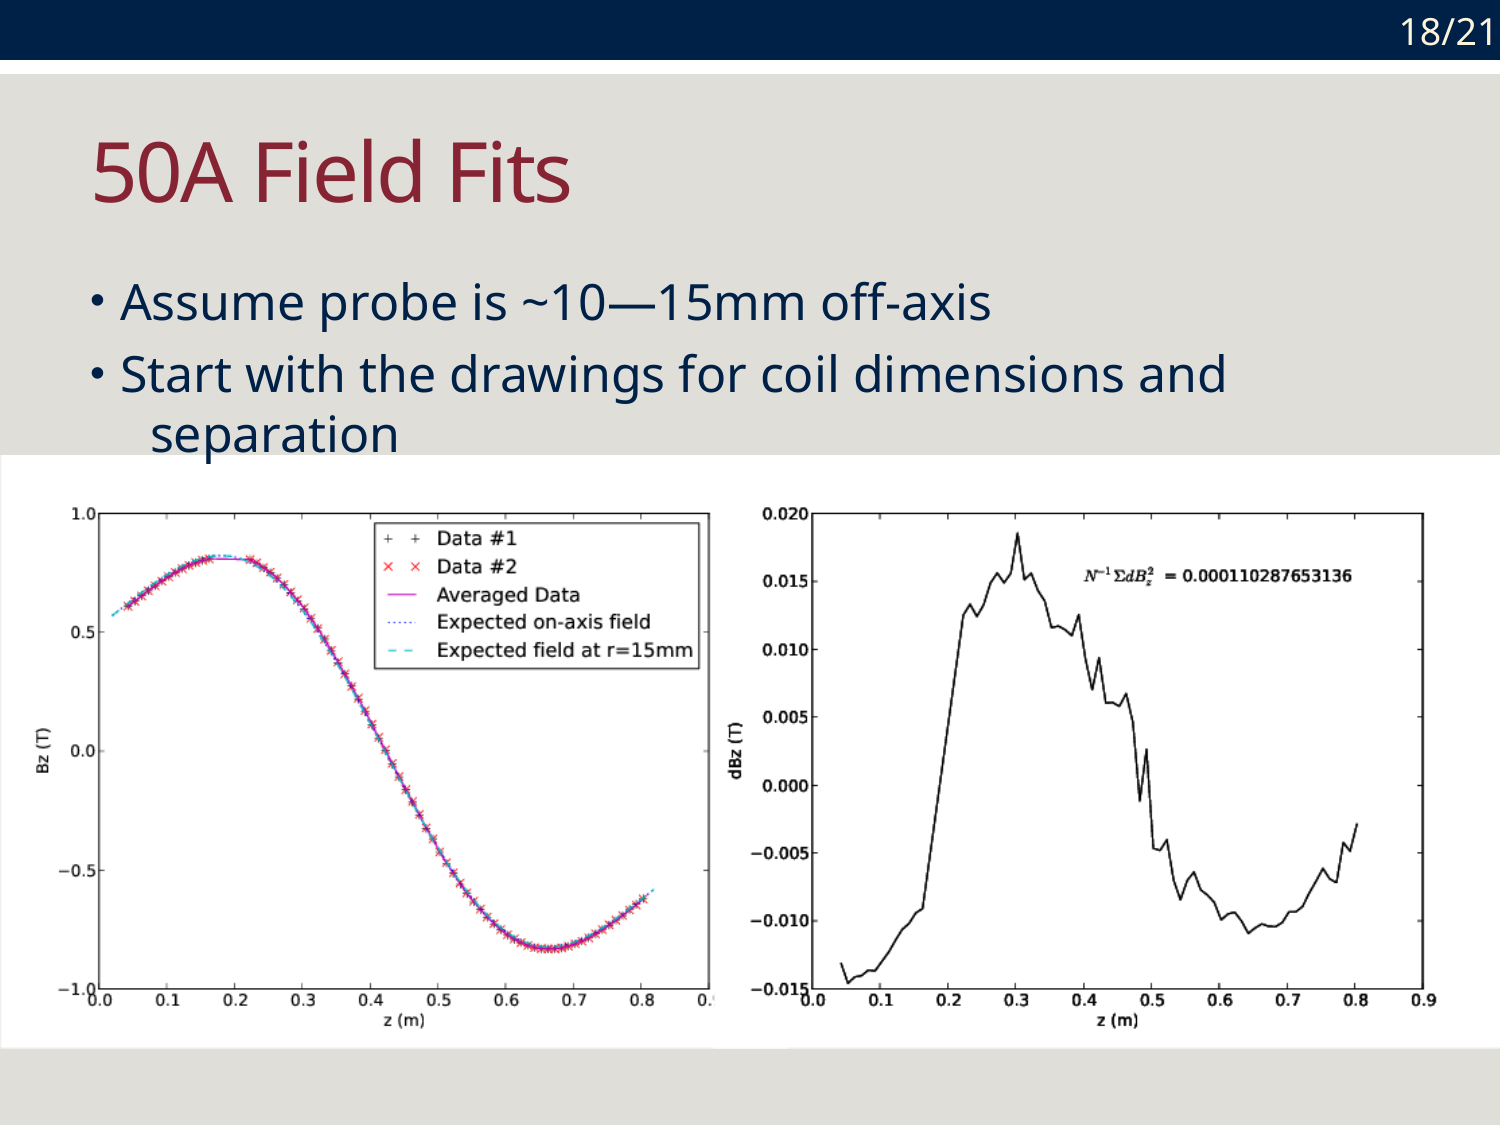

18/21
# 50A Field Fits
Assume probe is ~10—15mm off-axis
Start with the drawings for coil dimensions and separation